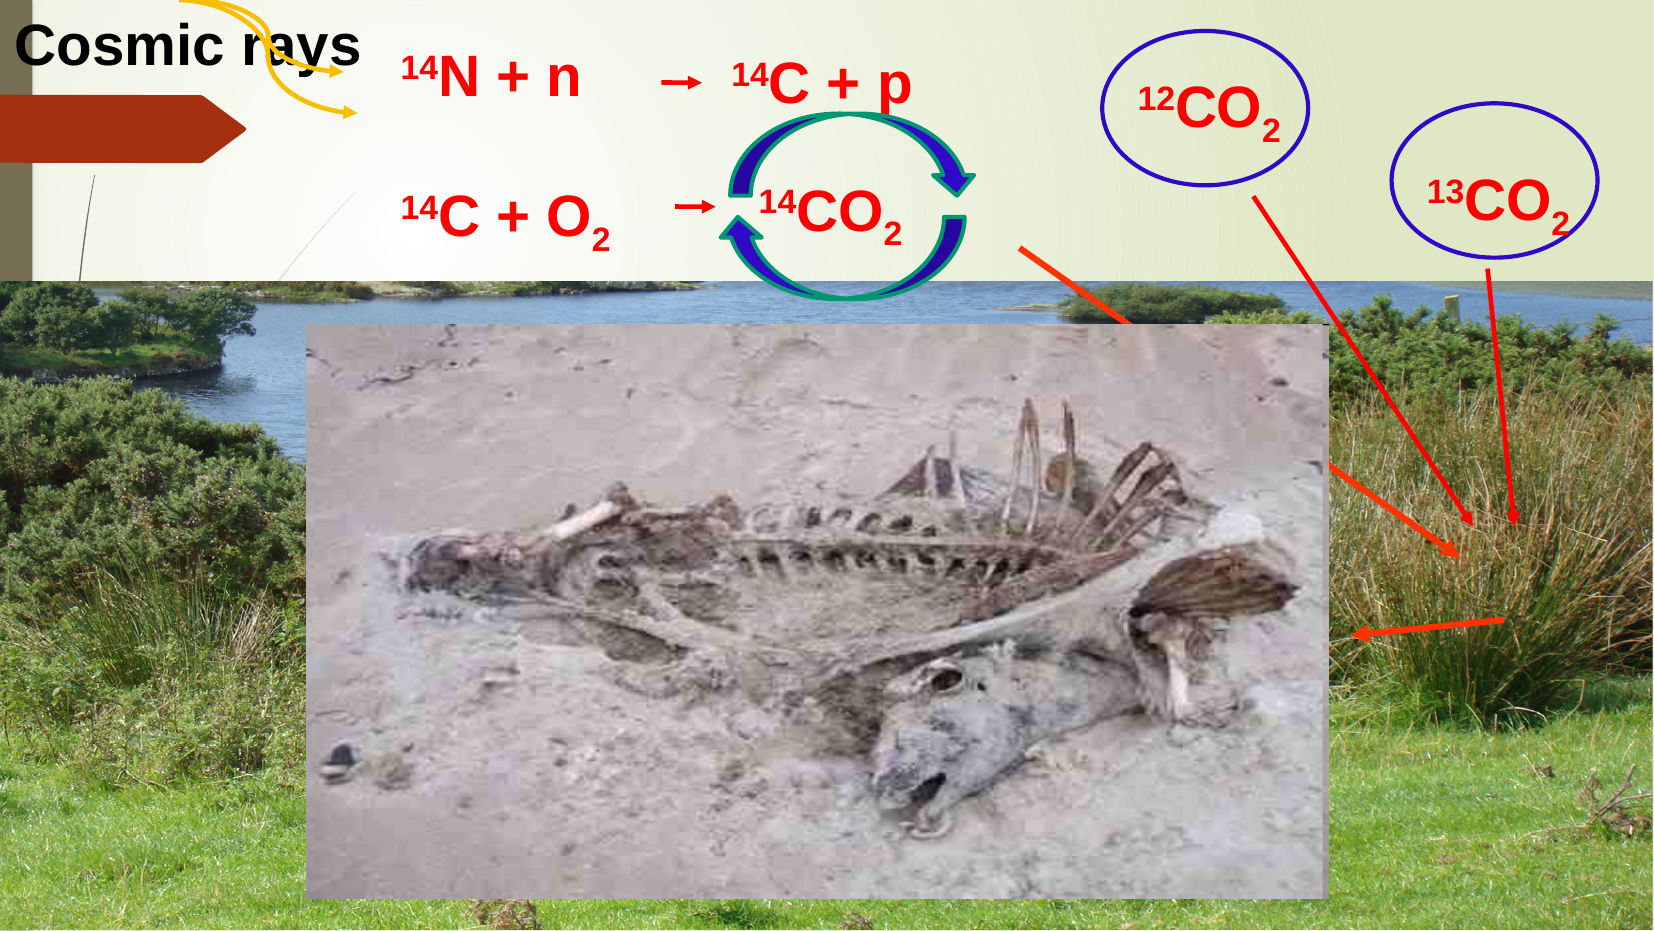

Cosmic rays
14N + n
14C + O2
14C + p
12CO2
13CO2
14CO2
14C/12C